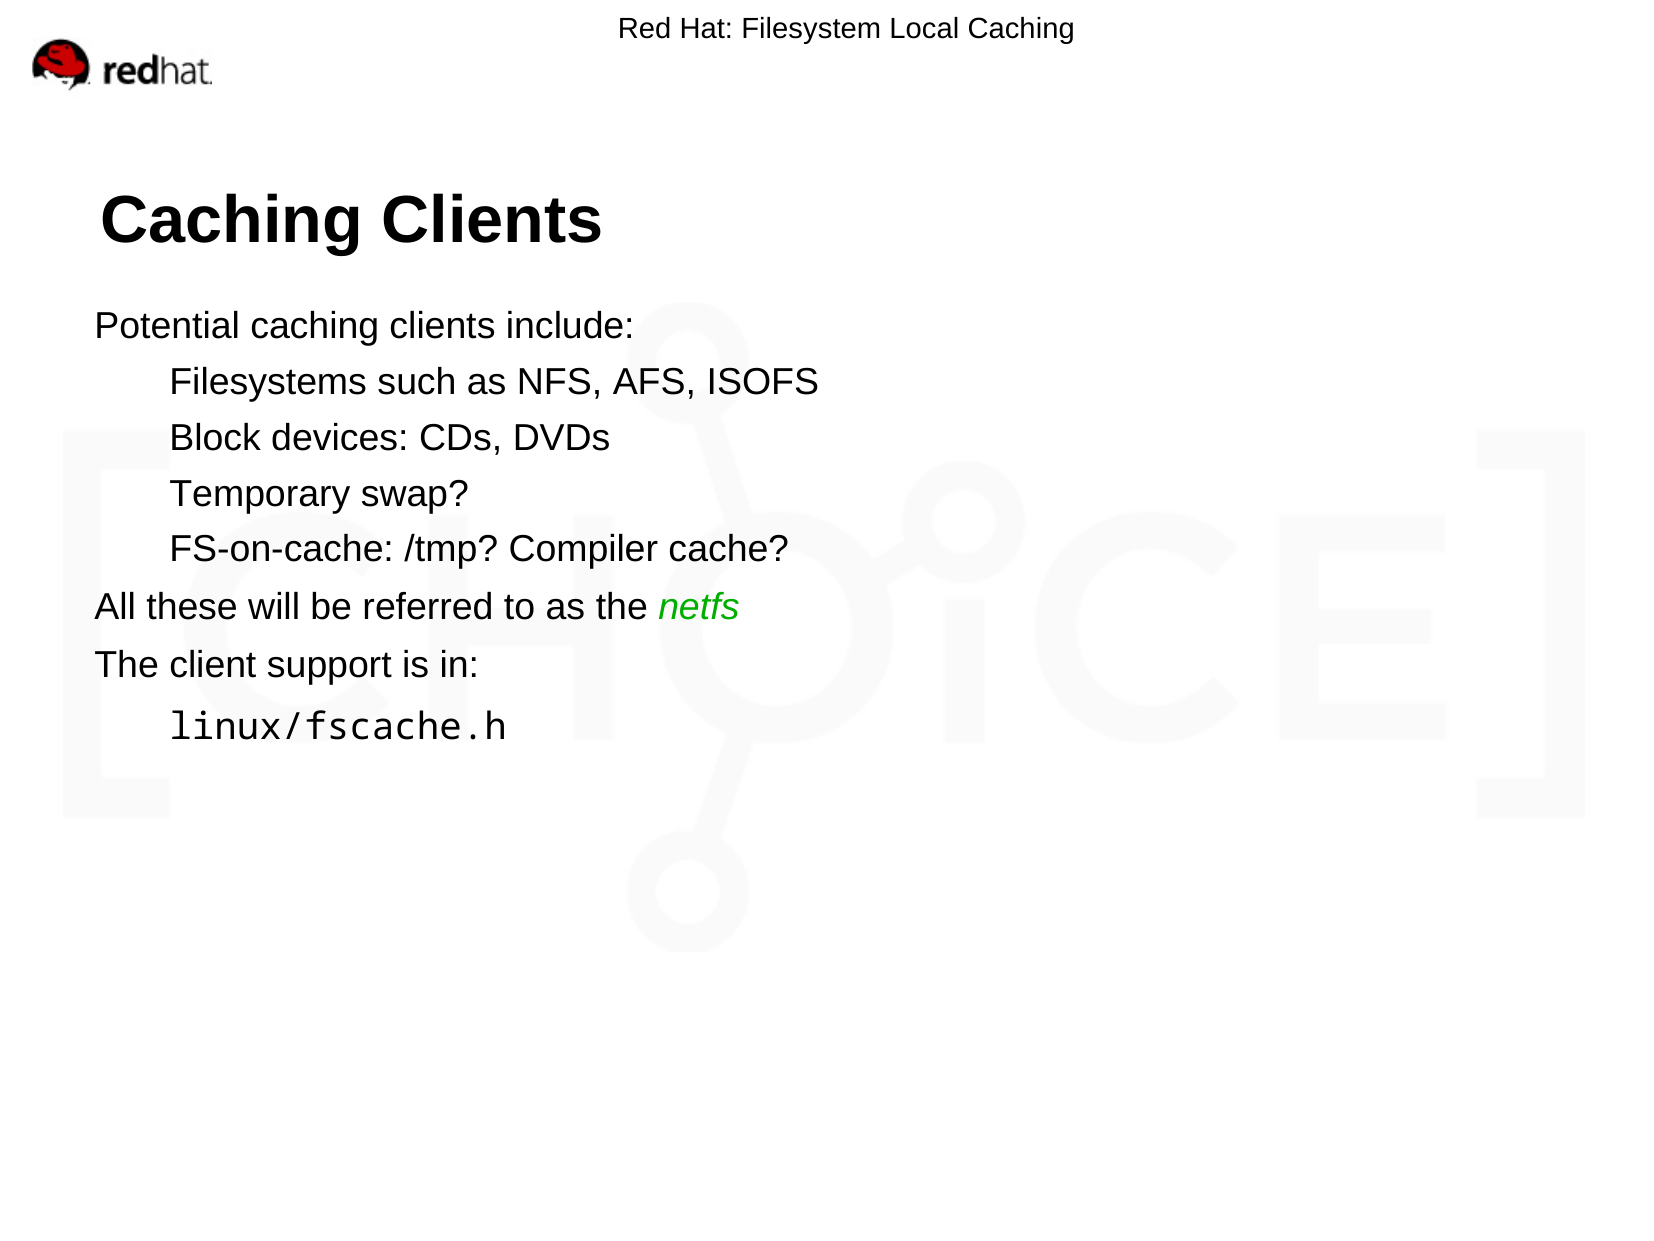

# Caching Clients
Potential caching clients include:
Filesystems such as NFS, AFS, ISOFS
Block devices: CDs, DVDs
Temporary swap?
FS-on-cache: /tmp? Compiler cache?
All these will be referred to as the netfs
The client support is in:
linux/fscache.h